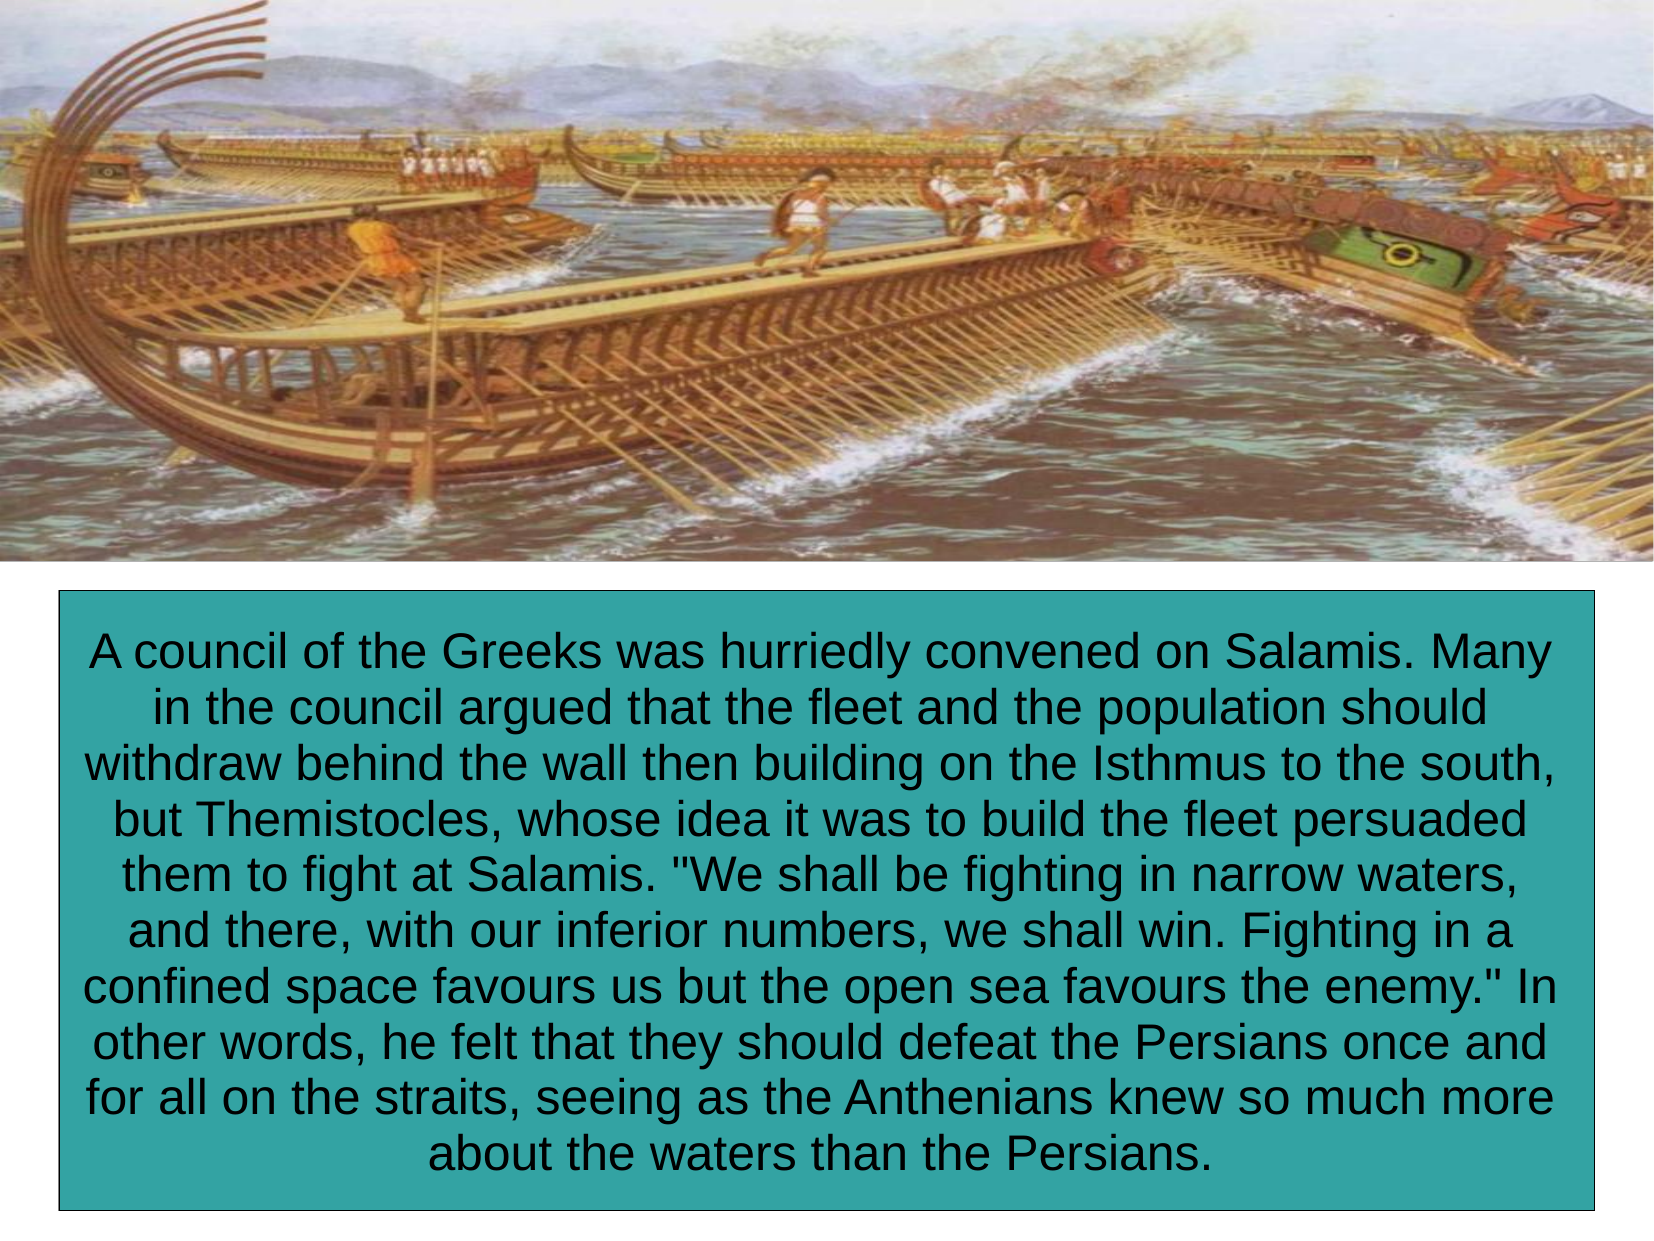

# A council of the Greeks was hurriedly convened on Salamis. Many in the council argued that the fleet and the population should withdraw behind the wall then building on the Isthmus to the south, but Themistocles, whose idea it was to build the fleet persuaded them to fight at Salamis. "We shall be fighting in narrow waters, and there, with our inferior numbers, we shall win. Fighting in a confined space favours us but the open sea favours the enemy." In other words, he felt that they should defeat the Persians once and for all on the straits, seeing as the Anthenians knew so much more about the waters than the Persians.